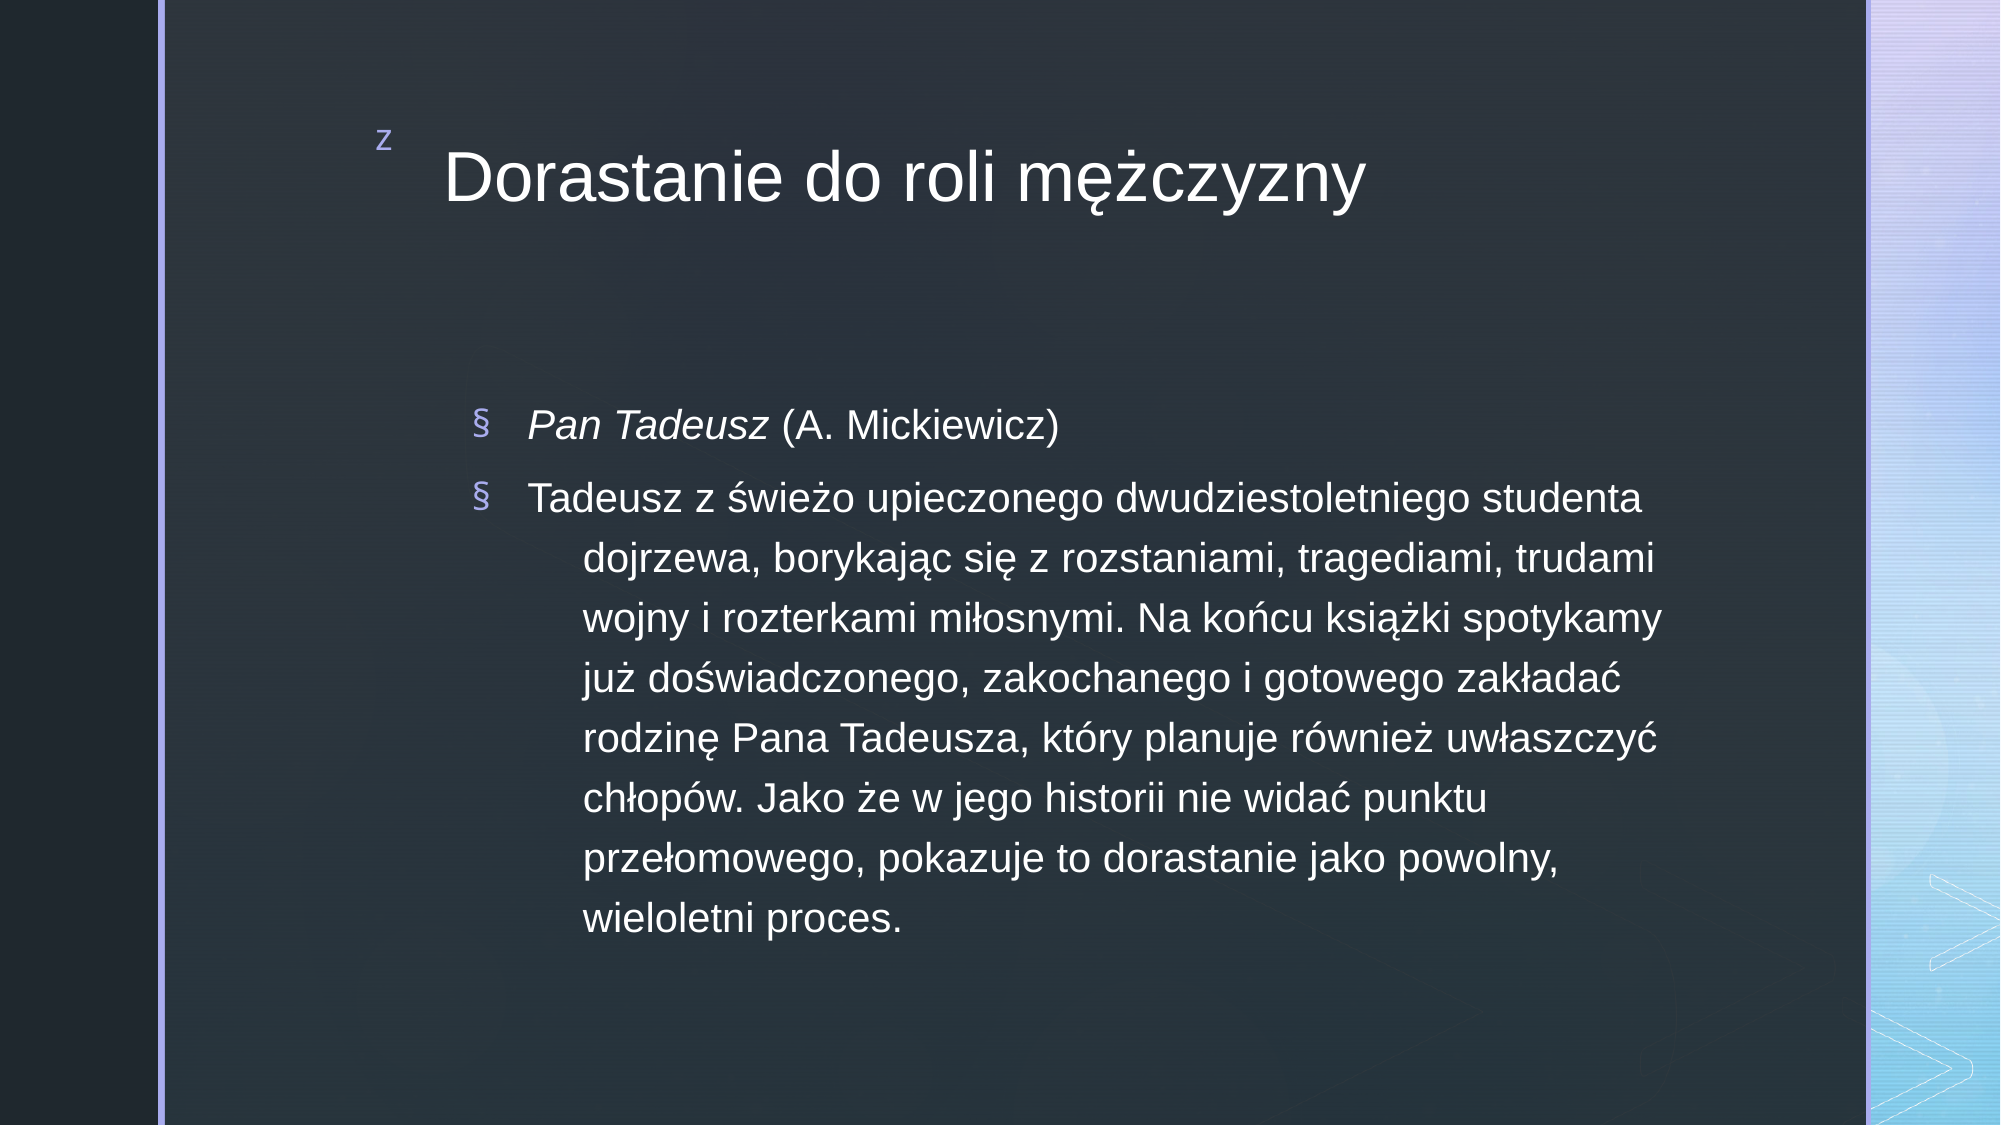

# Dorastanie do roli mężczyzny
Pan Tadeusz (A. Mickiewicz)
Tadeusz z świeżo upieczonego dwudziestoletniego studenta dojrzewa, borykając się z rozstaniami, tragediami, trudami wojny i rozterkami miłosnymi. Na końcu książki spotykamy już doświadczonego, zakochanego i gotowego zakładać rodzinę Pana Tadeusza, który planuje również uwłaszczyć chłopów. Jako że w jego historii nie widać punktu przełomowego, pokazuje to dorastanie jako powolny, wieloletni proces.